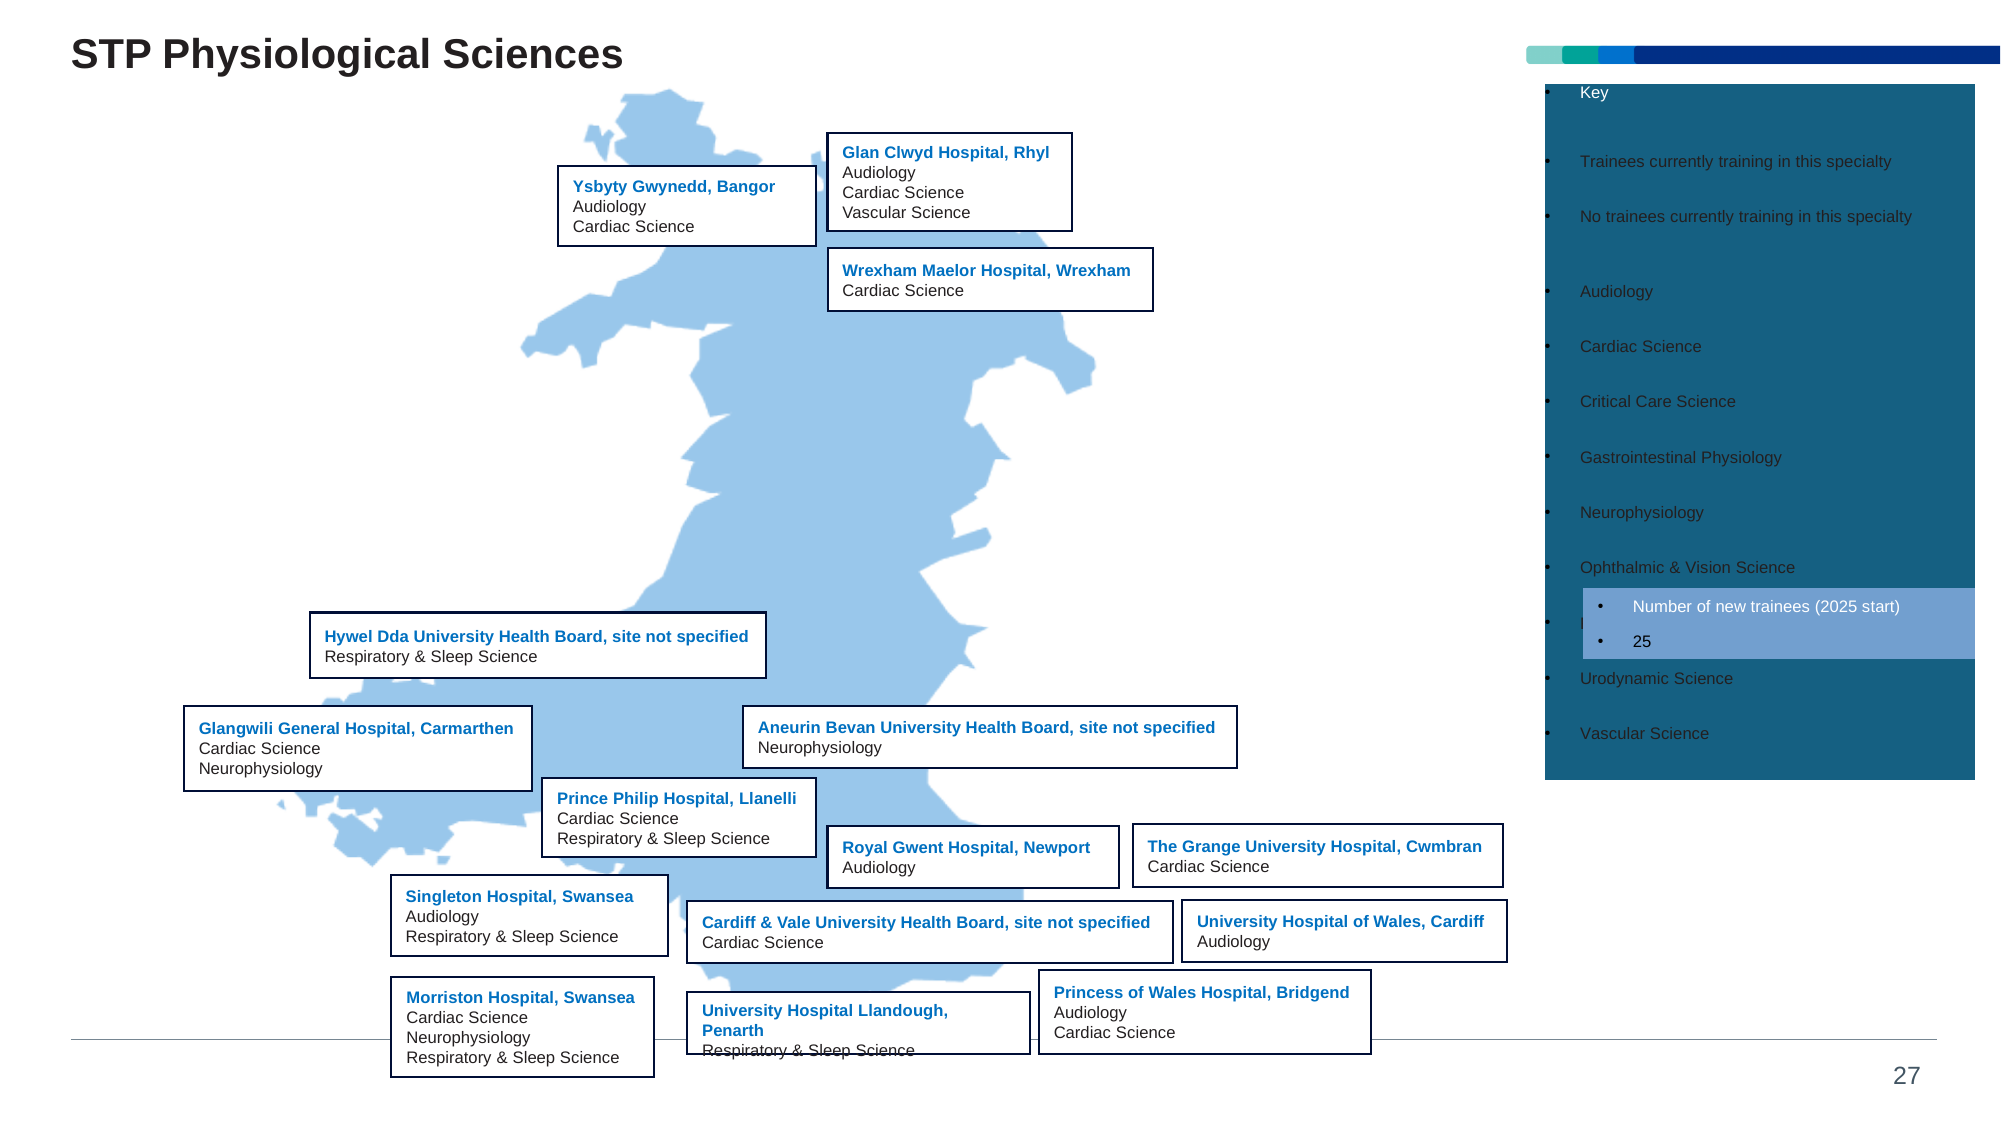

# STP Physiological Sciences
| Key | |
| --- | --- |
| Trainees currently training in this specialty | |
| No trainees currently training in this specialty | |
Glan Clwyd Hospital, Rhyl
Audiology
Cardiac Science
Vascular Science
Ysbyty Gwynedd, Bangor
Audiology
Cardiac Science
| Specialty | |
| --- | --- |
| Audiology | |
| Cardiac Science | |
| Critical Care Science | |
| Gastrointestinal Physiology | |
| Neurophysiology | |
| Ophthalmic & Vision Science | |
| Respiratory & Sleep Science | |
| Urodynamic Science | |
| Vascular Science | |
Wrexham Maelor Hospital, Wrexham
Cardiac Science
| Number of new trainees (2025 start) |
| --- |
| 25 |
Hywel Dda University Health Board, site not specified
Respiratory & Sleep Science
Glangwili General Hospital, Carmarthen
Cardiac Science
Neurophysiology
Aneurin Bevan University Health Board, site not specified
Neurophysiology
Prince Philip Hospital, Llanelli
Cardiac Science
Respiratory & Sleep Science
The Grange University Hospital, Cwmbran
Cardiac Science
Royal Gwent Hospital, Newport
Audiology
Singleton Hospital, Swansea
Audiology
Respiratory & Sleep Science
University Hospital of Wales, Cardiff
Audiology
Cardiff & Vale University Health Board, site not specified
Cardiac Science
Princess of Wales Hospital, Bridgend
Audiology
Cardiac Science
Morriston Hospital, Swansea
Cardiac Science
Neurophysiology
Respiratory & Sleep Science
University Hospital Llandough, Penarth
Respiratory & Sleep Science